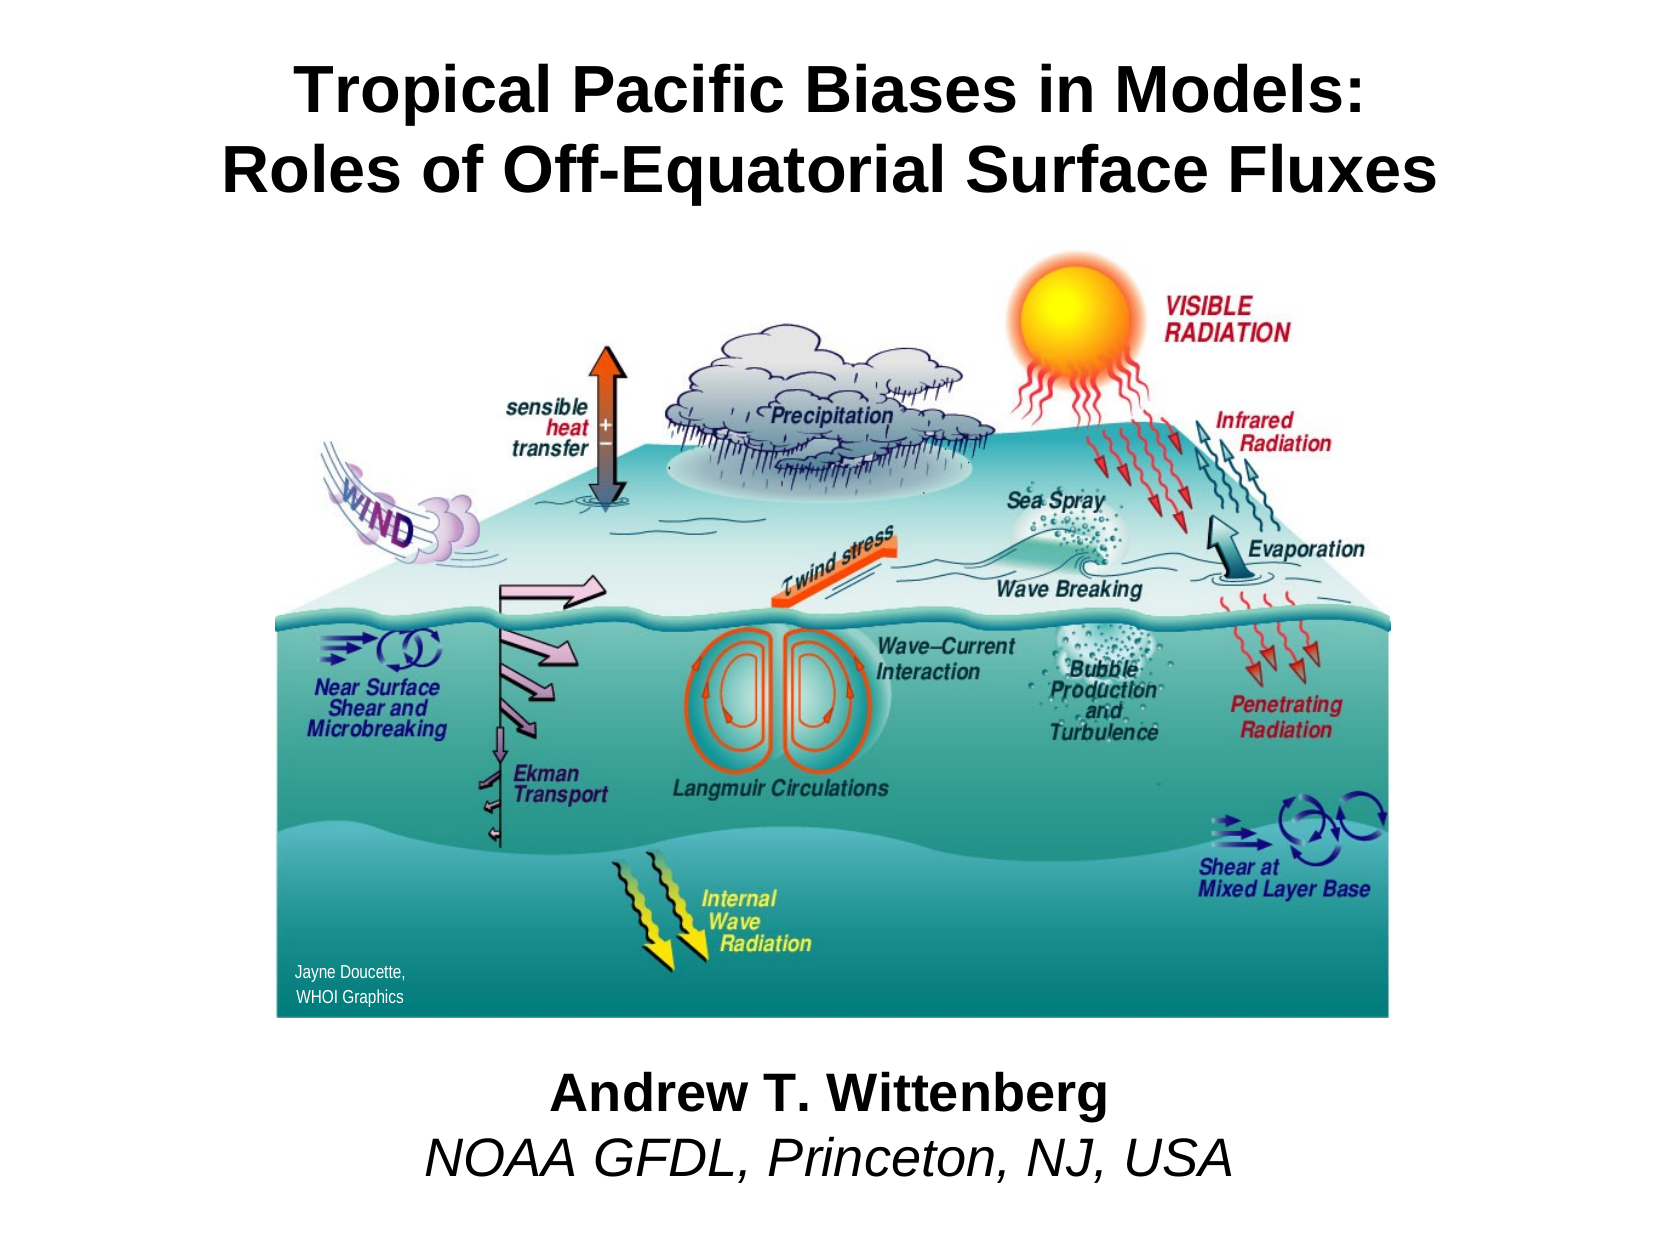

Tropical Pacific Biases in Models:
Roles of Off-Equatorial Surface Fluxes
Jayne Doucette,
WHOI Graphics
Andrew T. Wittenberg
NOAA GFDL, Princeton, NJ, USA